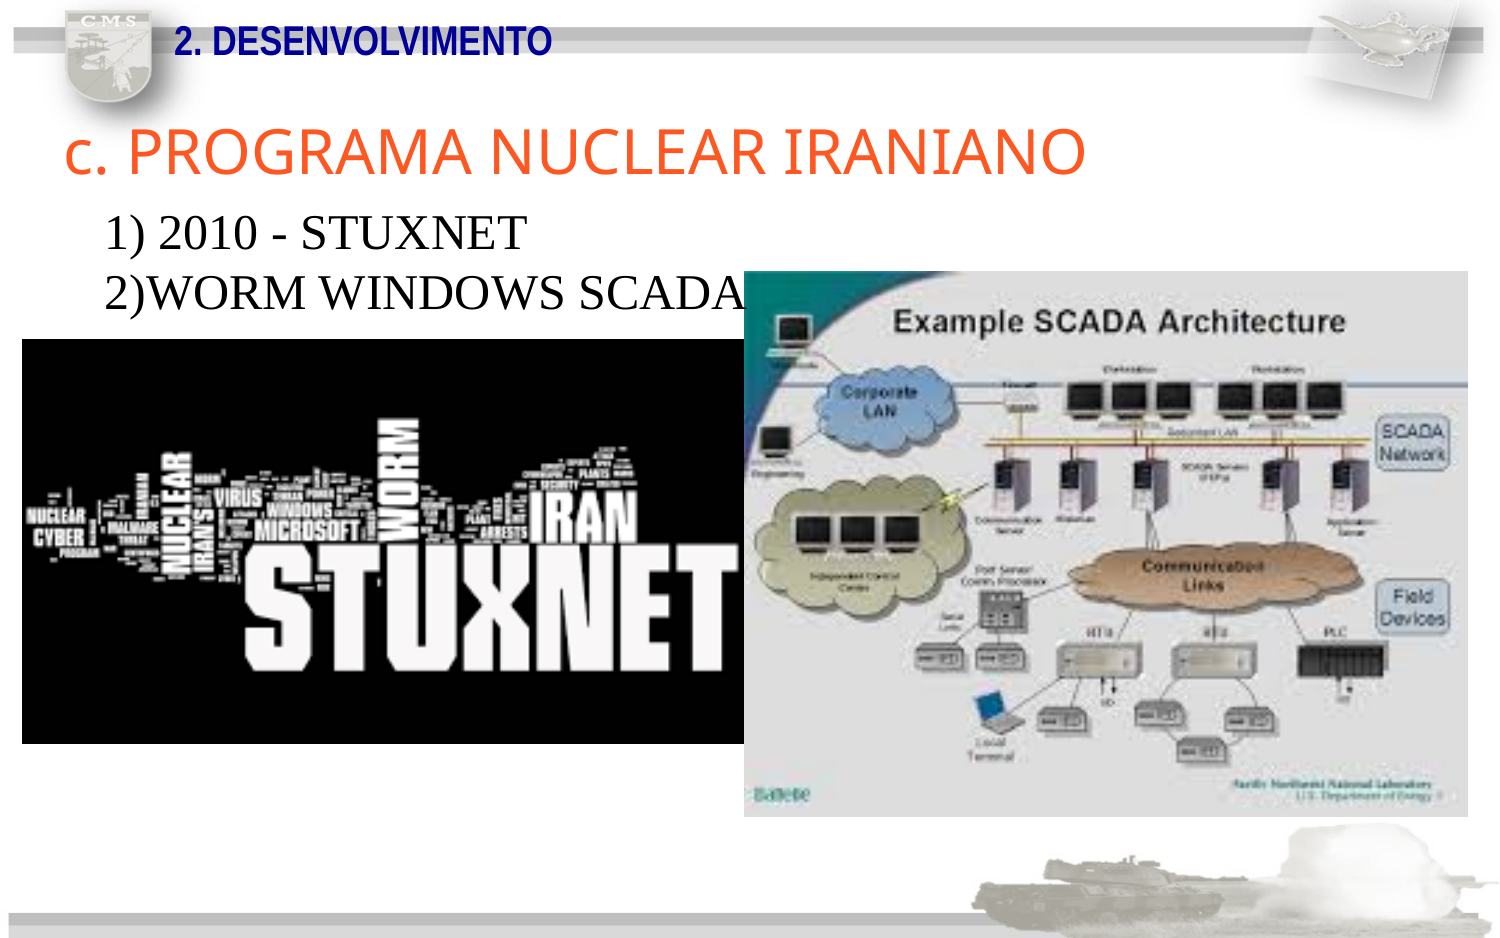

2. DESENVOLVIMENTO
c. PROGRAMA NUCLEAR IRANIANO
1) 2010 - STUXNET
2)WORM WINDOWS SCADA